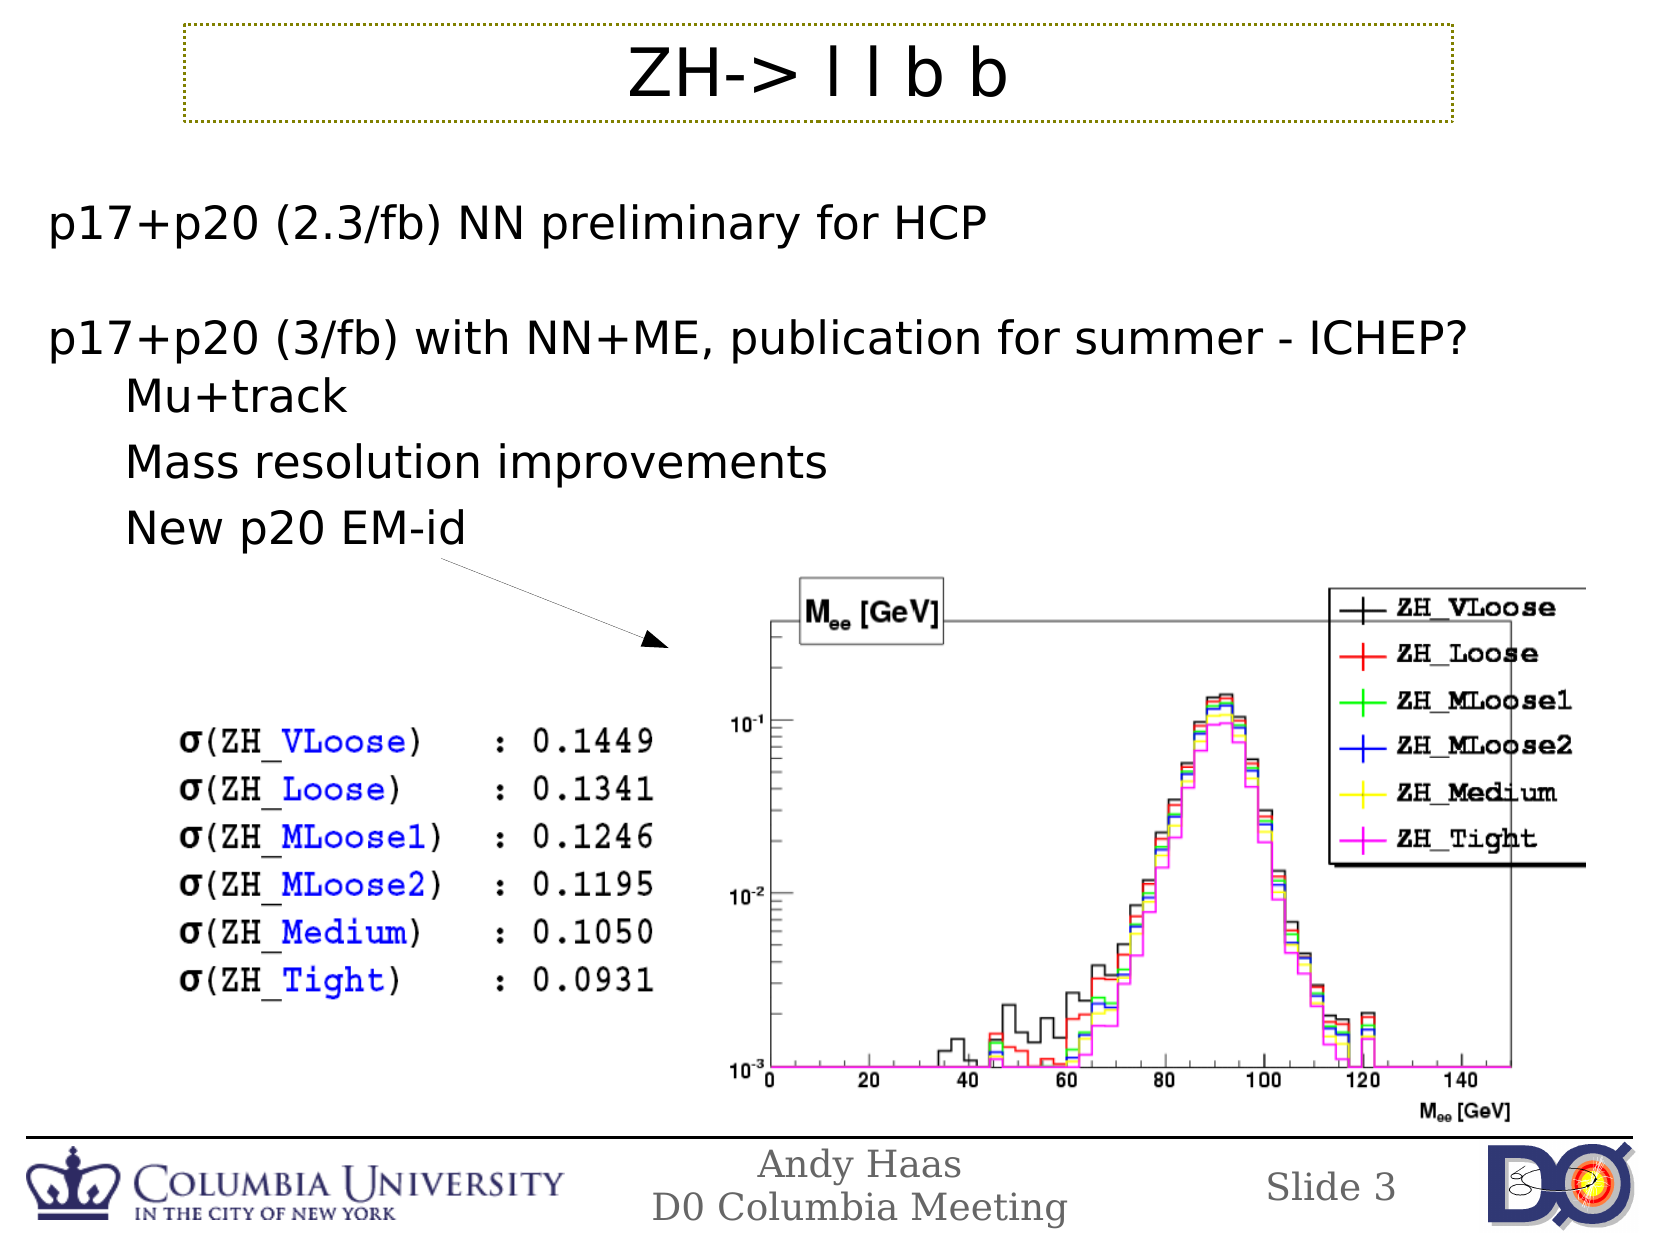

# ZH-> l l b b
p17+p20 (2.3/fb) NN preliminary for HCP
p17+p20 (3/fb) with NN+ME, publication for summer - ICHEP?
Mu+track
Mass resolution improvements
New p20 EM-id